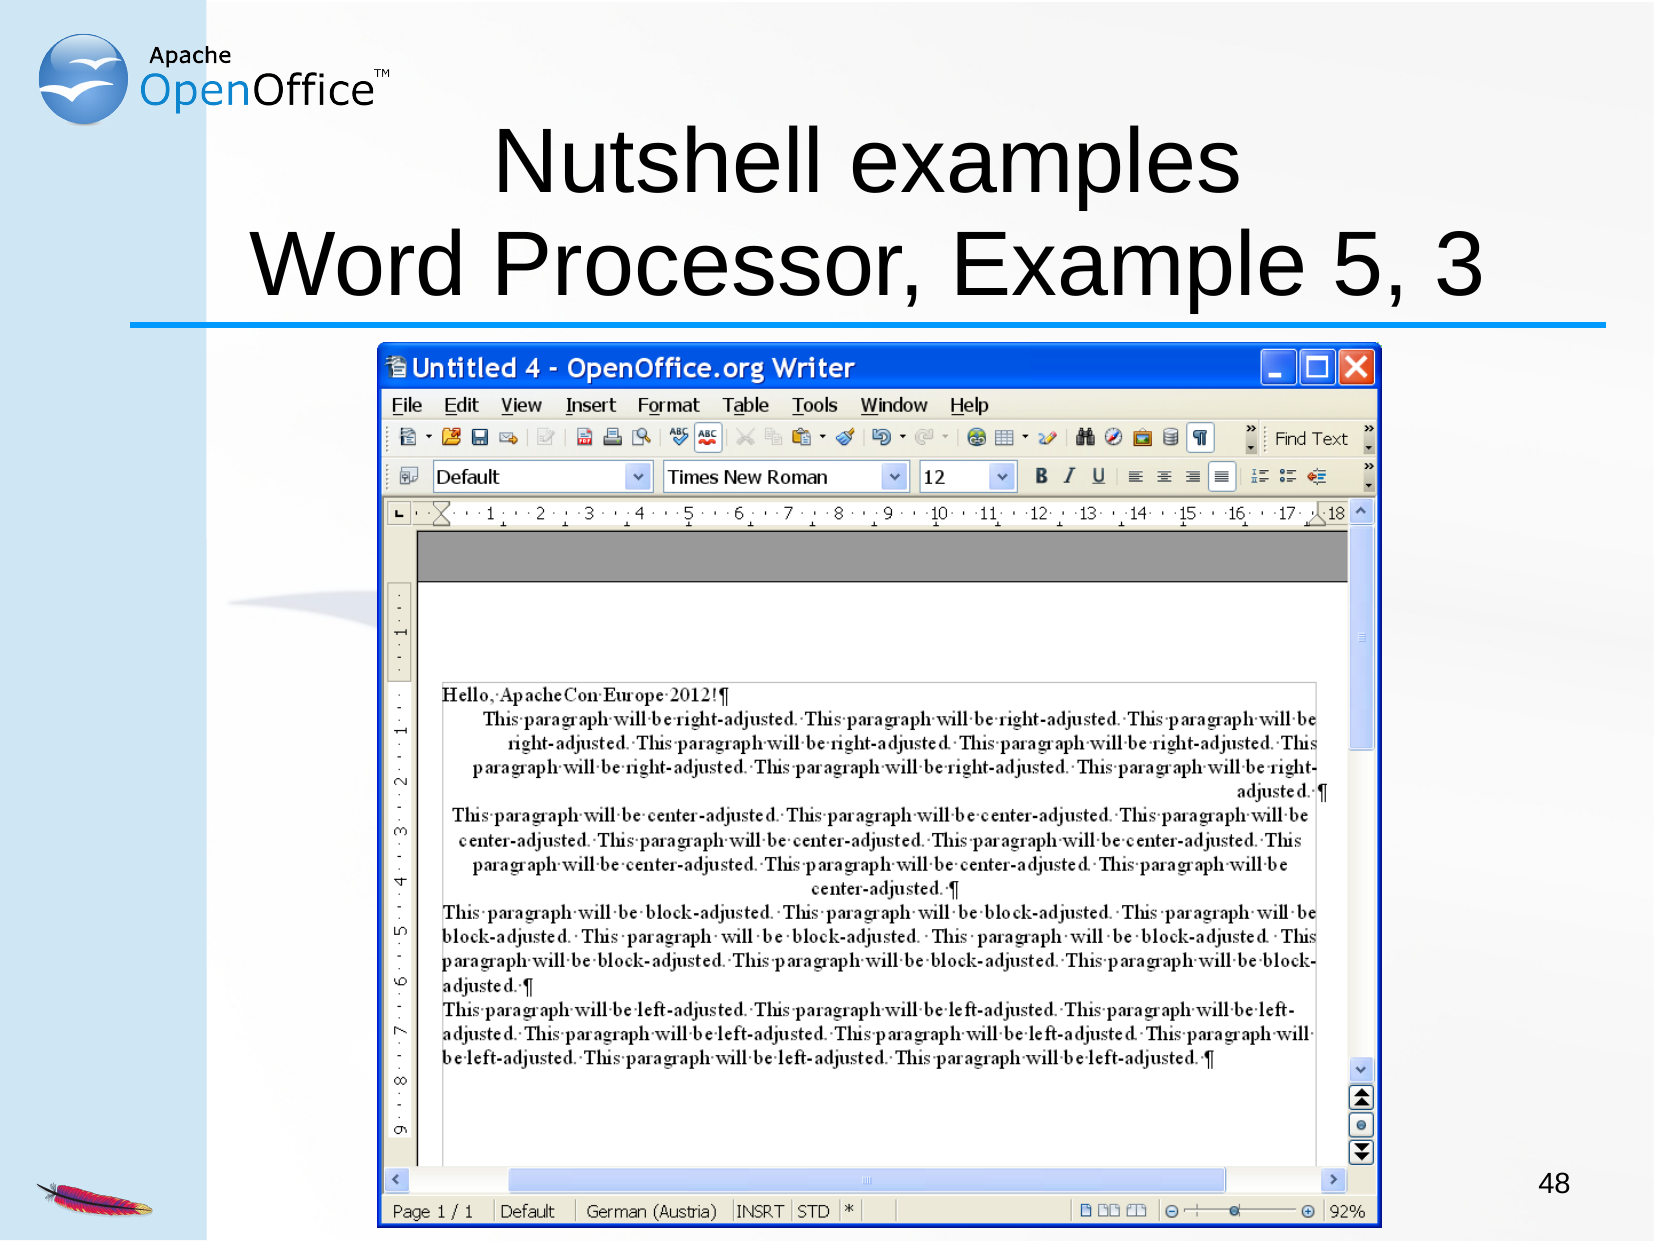

# Nutshell examples Word Processor, Example 5, 3
48